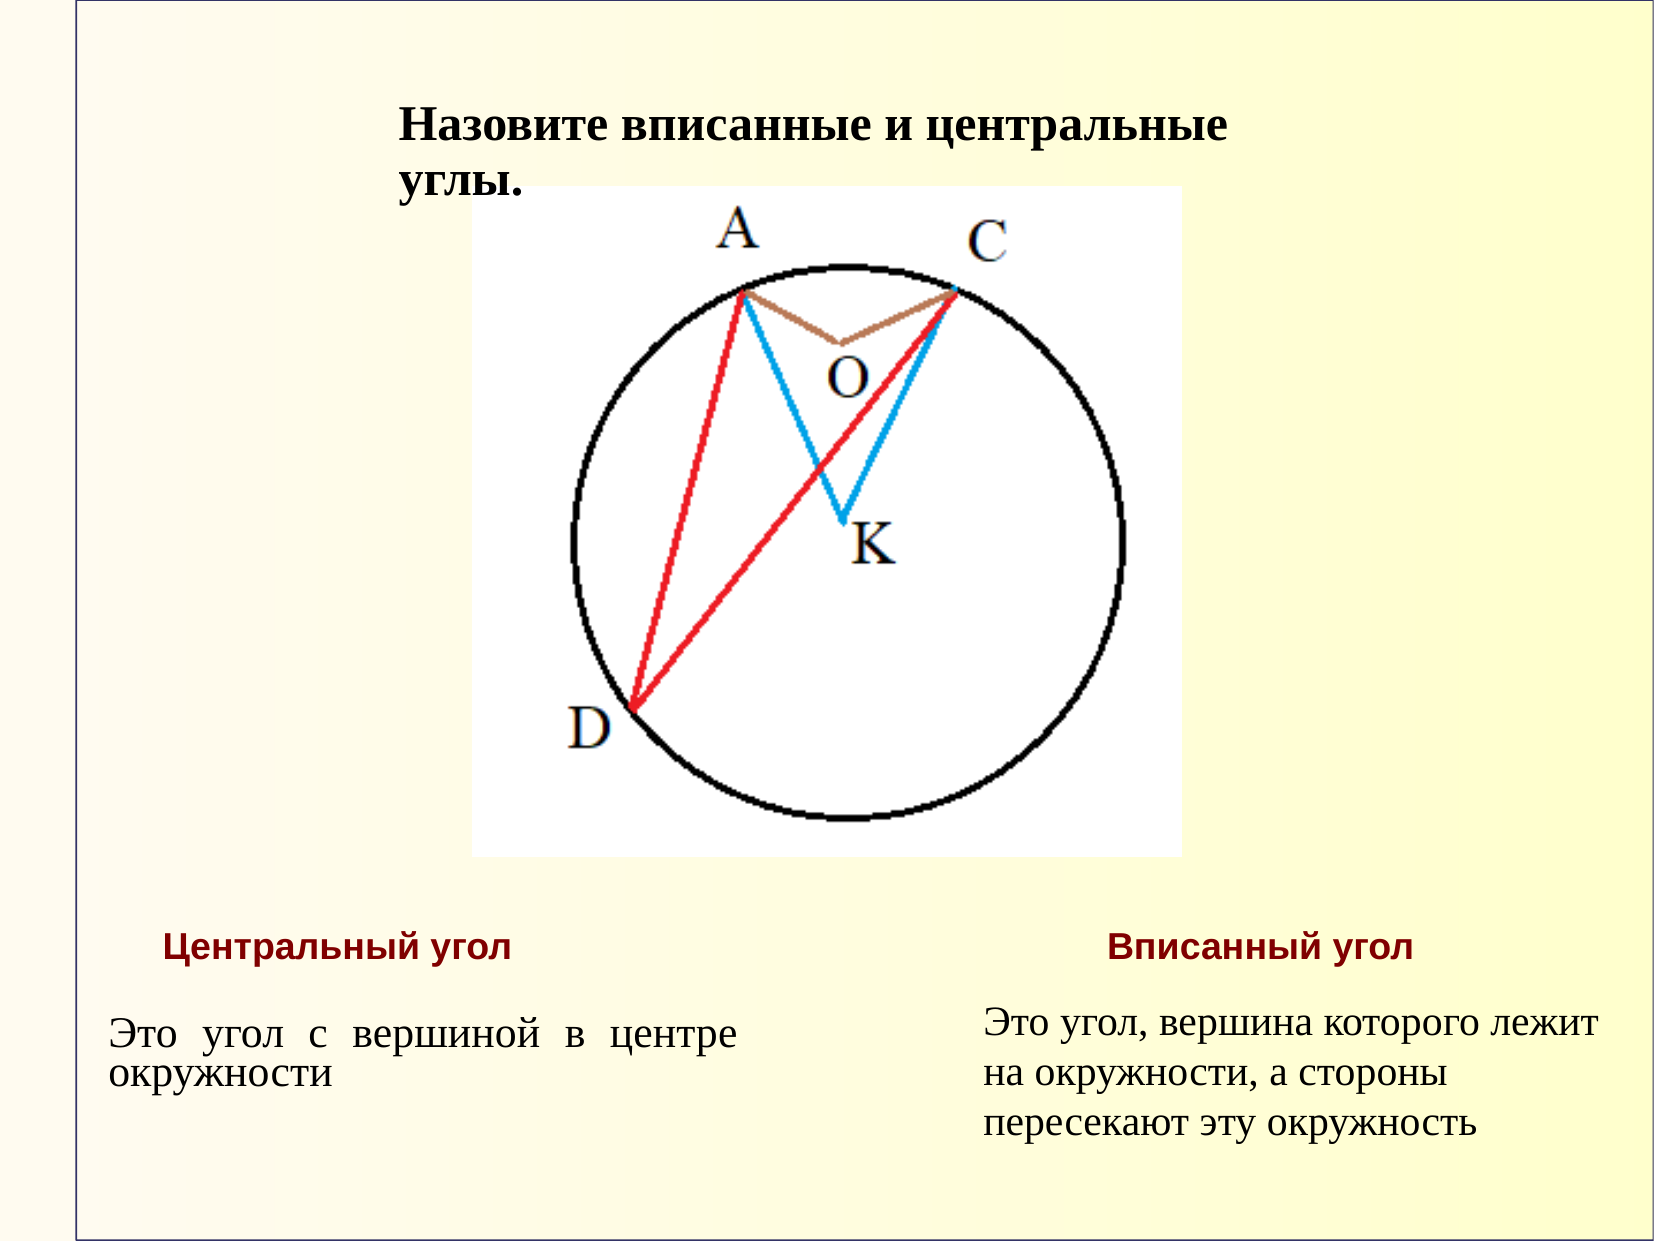

Назовите вписанные и центральные углы.
Центральный угол
Вписанный угол
Это угол, вершина которого лежит на окружности, а стороны пересекают эту окружность
Это угол с вершиной в центре окружности